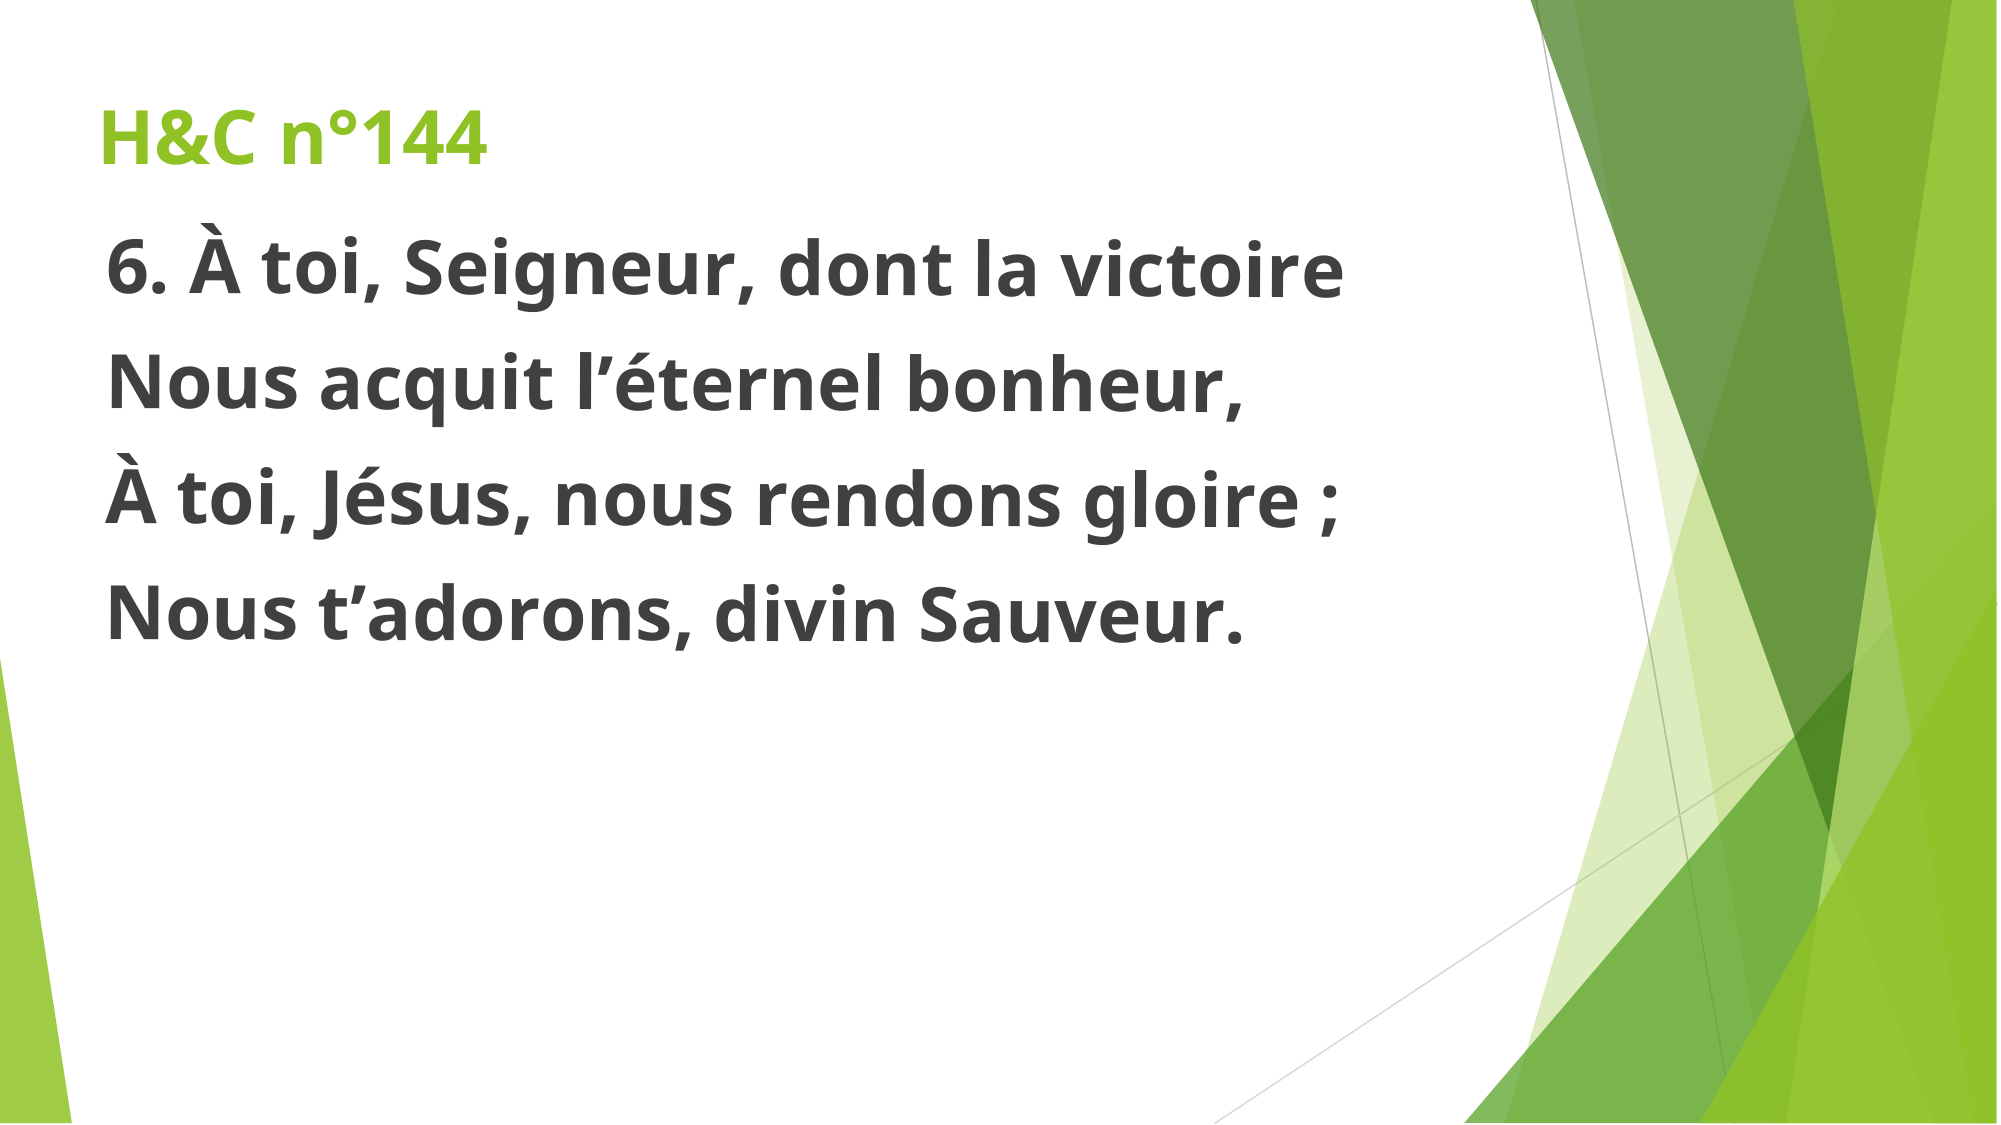

H&C n°144
6. À toi, Seigneur, dont la victoire
Nous acquit l’éternel bonheur,
À toi, Jésus, nous rendons gloire ;
Nous t’adorons, divin Sauveur.